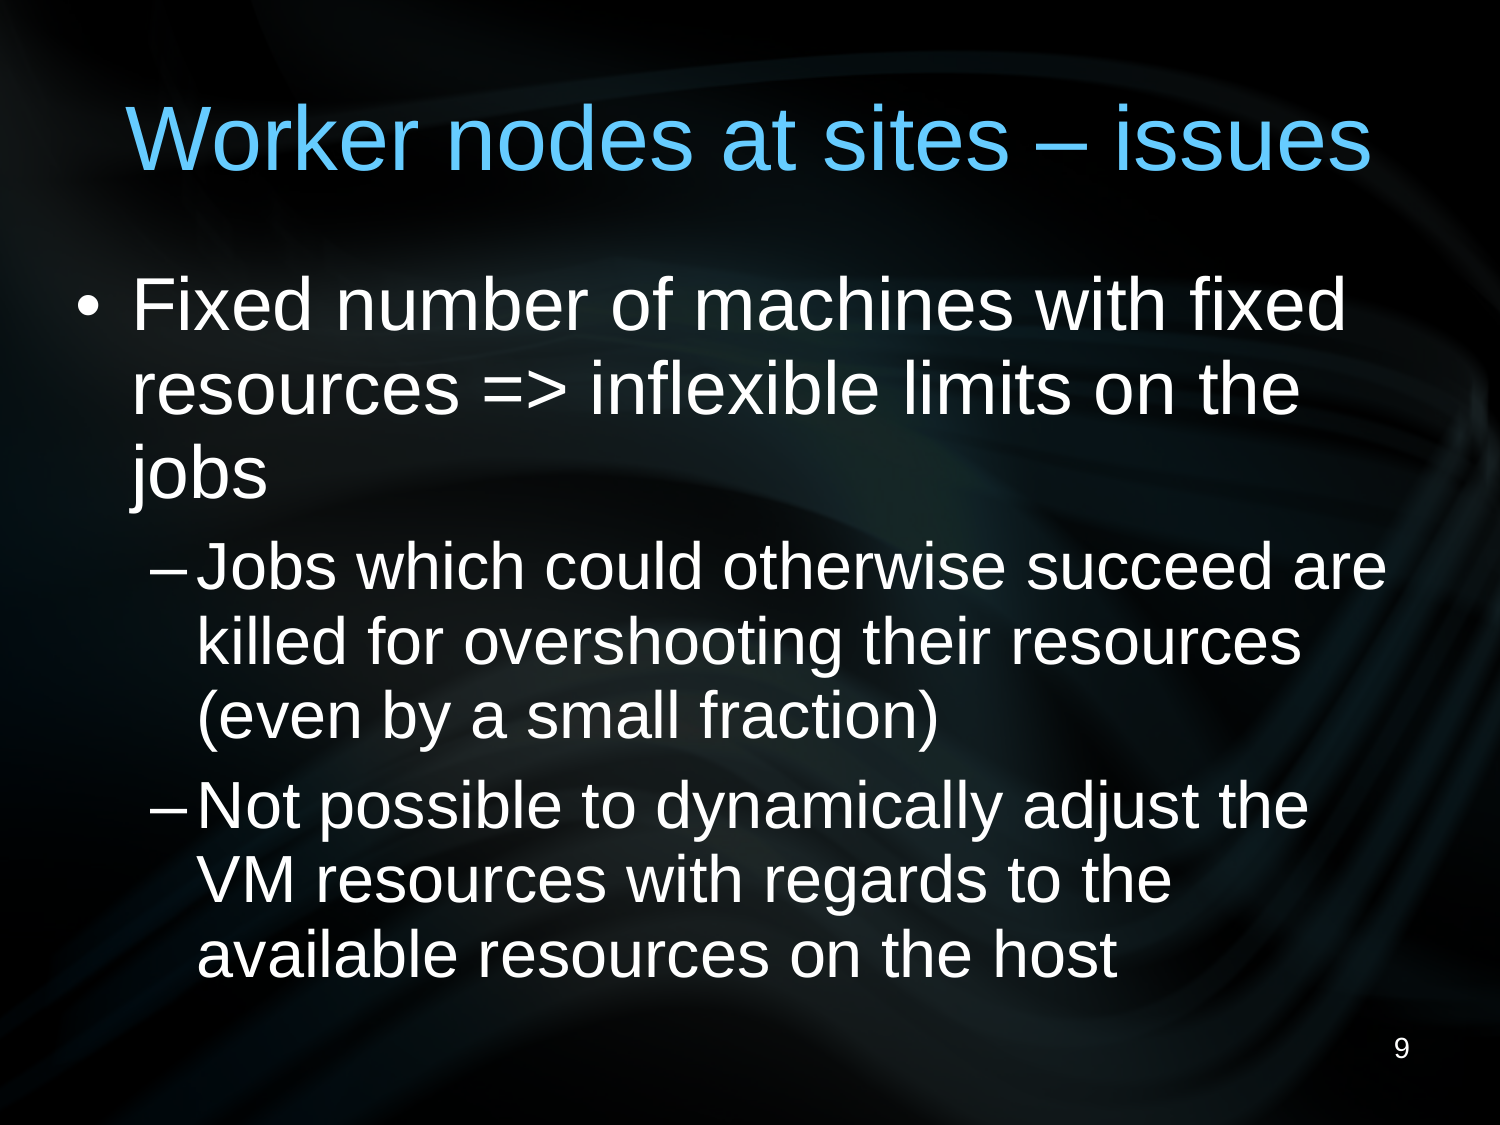

# Worker nodes at sites – issues
Fixed number of machines with fixed resources => inflexible limits on the jobs
Jobs which could otherwise succeed are killed for overshooting their resources (even by a small fraction)
Not possible to dynamically adjust the VM resources with regards to the available resources on the host
9